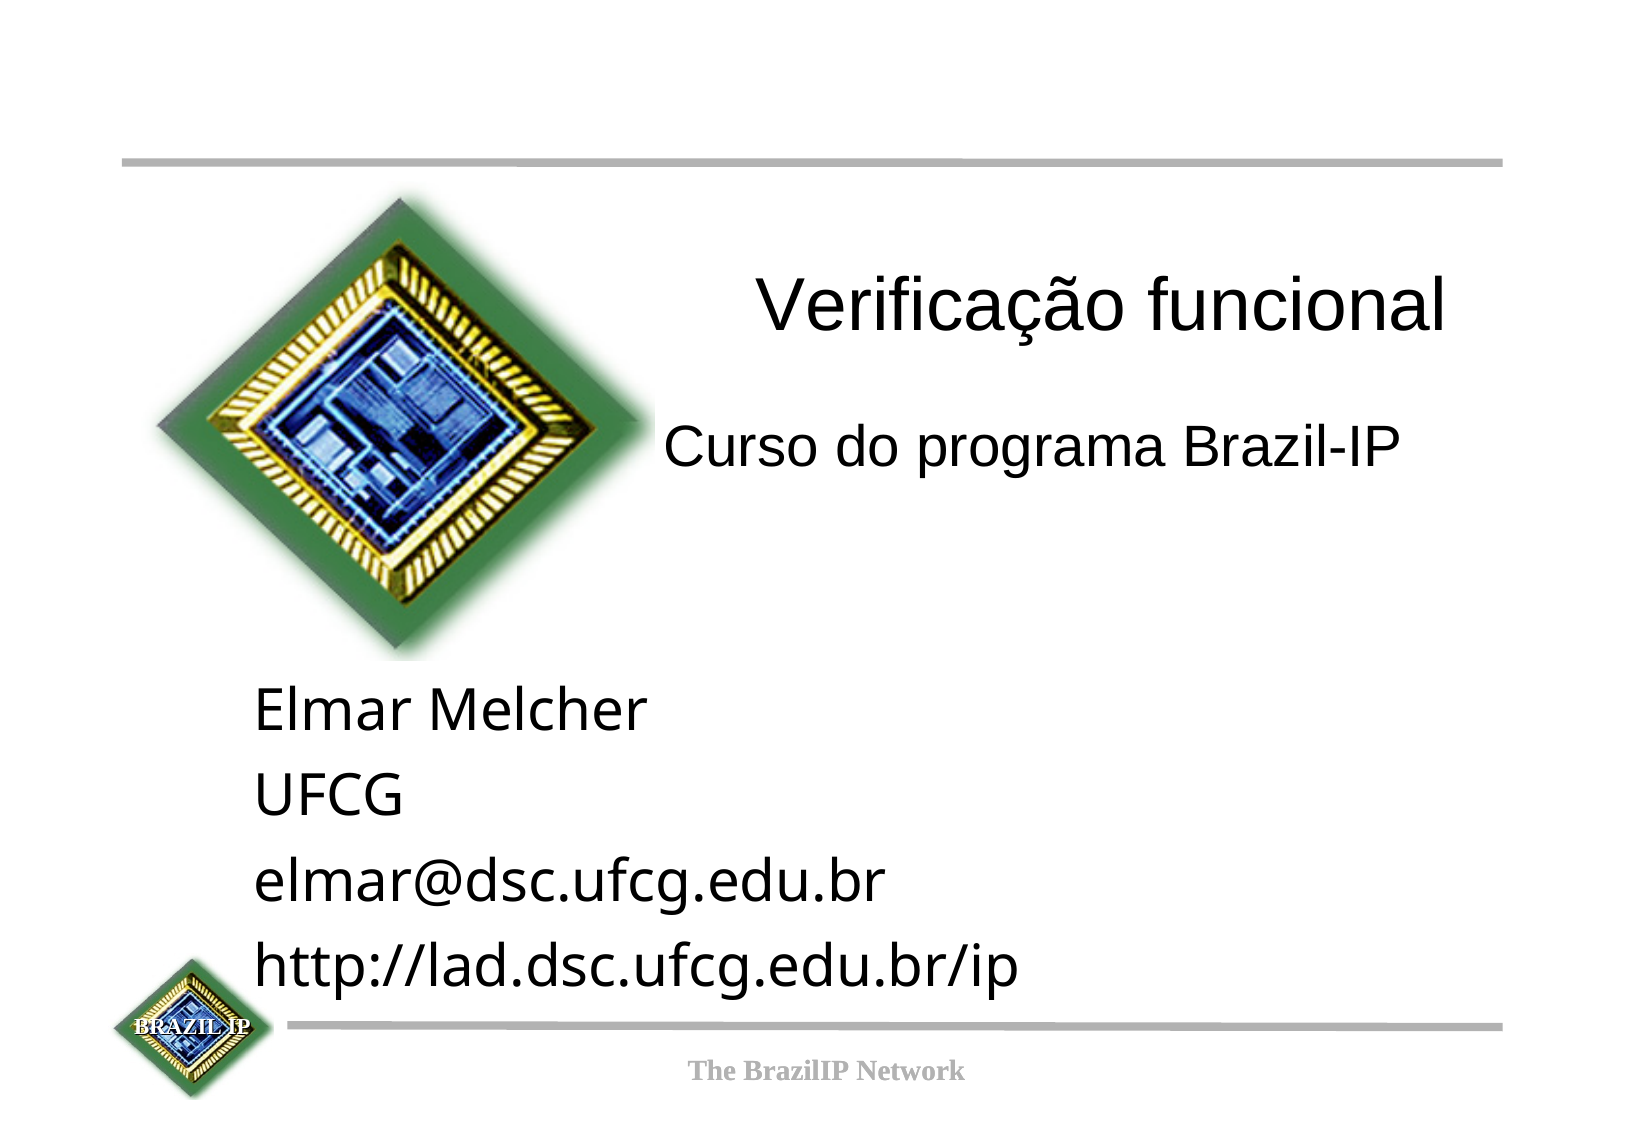

# Verificação funcional
Curso do programa Brazil-IP
Elmar Melcher
UFCG
elmar@dsc.ufcg.edu.br
http://lad.dsc.ufcg.edu.br/ip